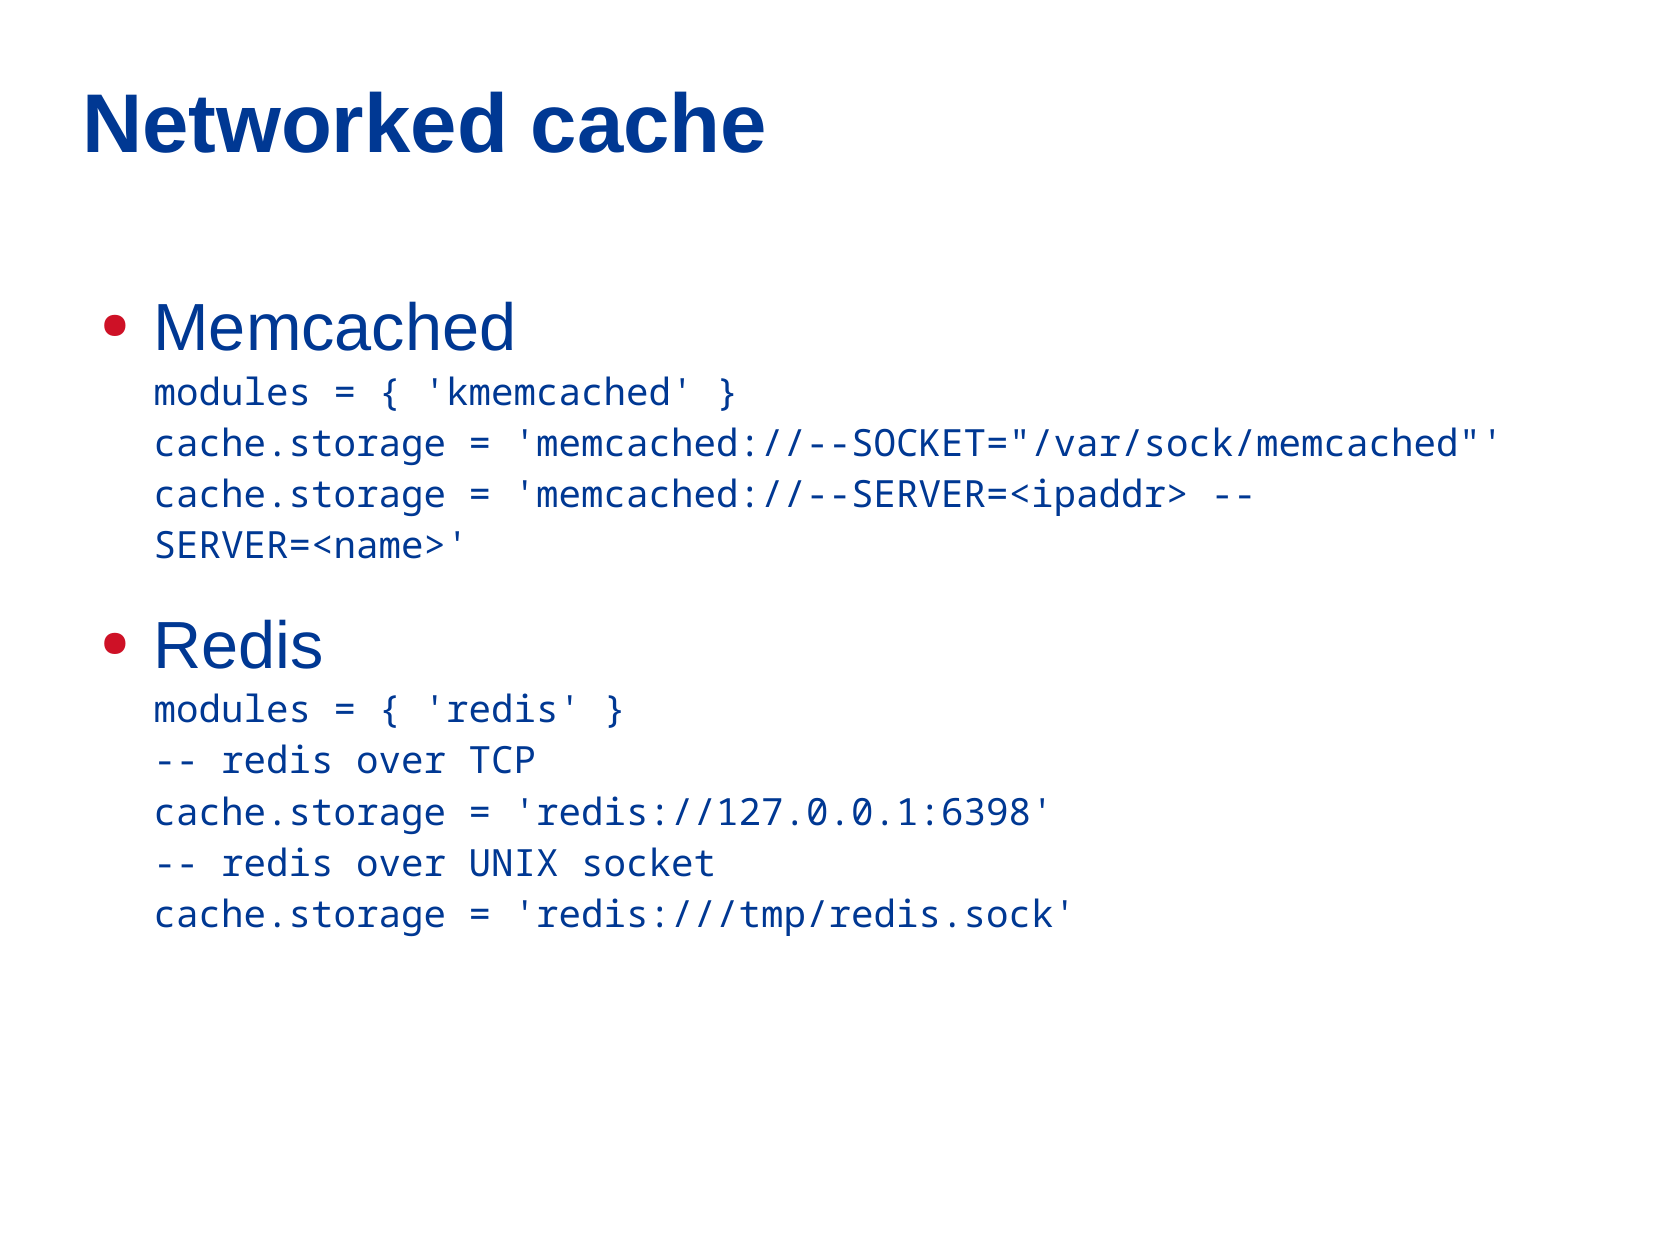

# Networked cache
Memcached
modules = { 'kmemcached' }
cache.storage = 'memcached://--SOCKET="/var/sock/memcached"'
cache.storage = 'memcached://--SERVER=<ipaddr> --SERVER=<name>'
Redis
modules = { 'redis' }
-- redis over TCP
cache.storage = 'redis://127.0.0.1:6398'
-- redis over UNIX socket
cache.storage = 'redis:///tmp/redis.sock'